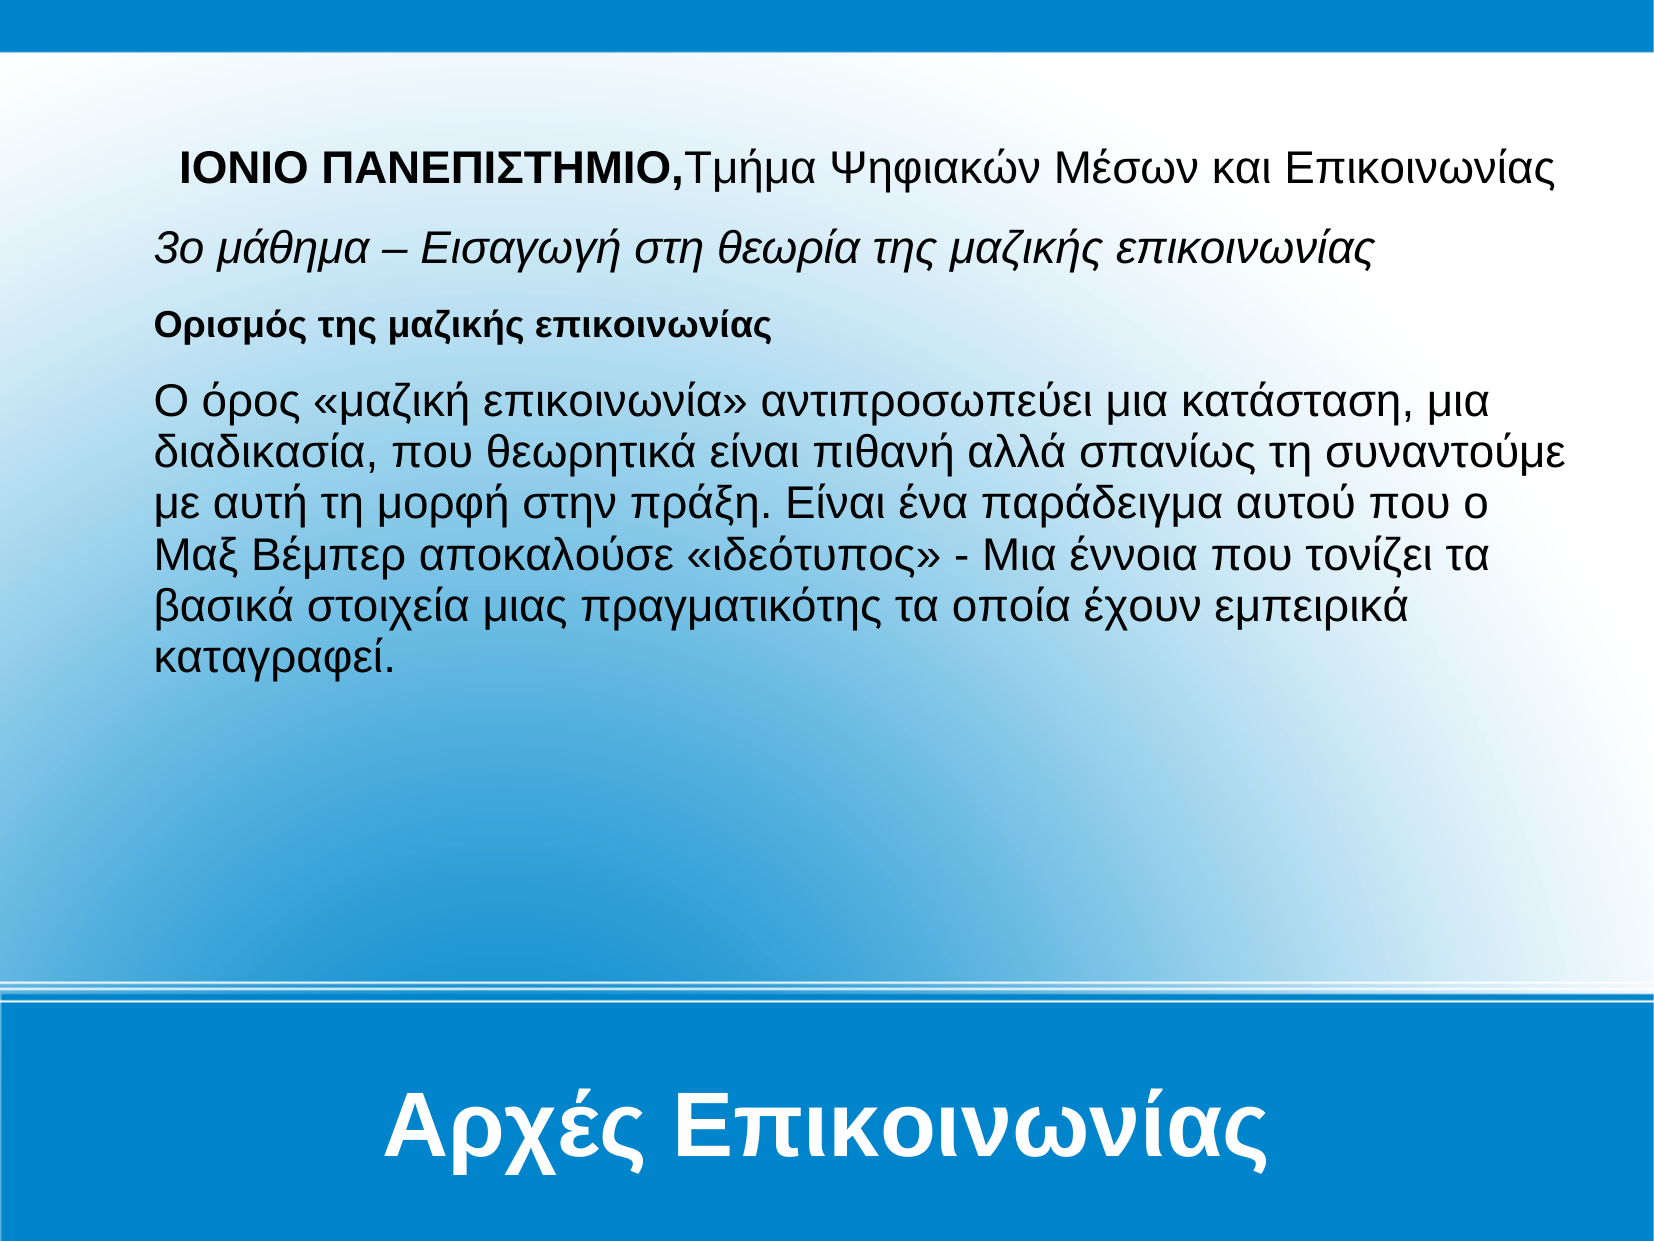

ΙΟΝΙΟ ΠΑΝΕΠΙΣΤΗΜΙΟ,Τμήμα Ψηφιακών Μέσων και Επικοινωνίας
3ο μάθημα – Εισαγωγή στη θεωρία της μαζικής επικοινωνίας
Ορισμός της μαζικής επικοινωνίας
Ο όρος «μαζική επικοινωνία» αντιπροσωπεύει μια κατάσταση, μια διαδικασία, που θεωρητικά είναι πιθανή αλλά σπανίως τη συναντούμε με αυτή τη μορφή στην πράξη. Είναι ένα παράδειγμα αυτού που ο Μαξ Βέμπερ αποκαλούσε «ιδεότυπος» - Μια έννοια που τονίζει τα βασικά στοιχεία μιας πραγματικότης τα οποία έχουν εμπειρικά καταγραφεί.
# Αρχές Επικοινωνίας